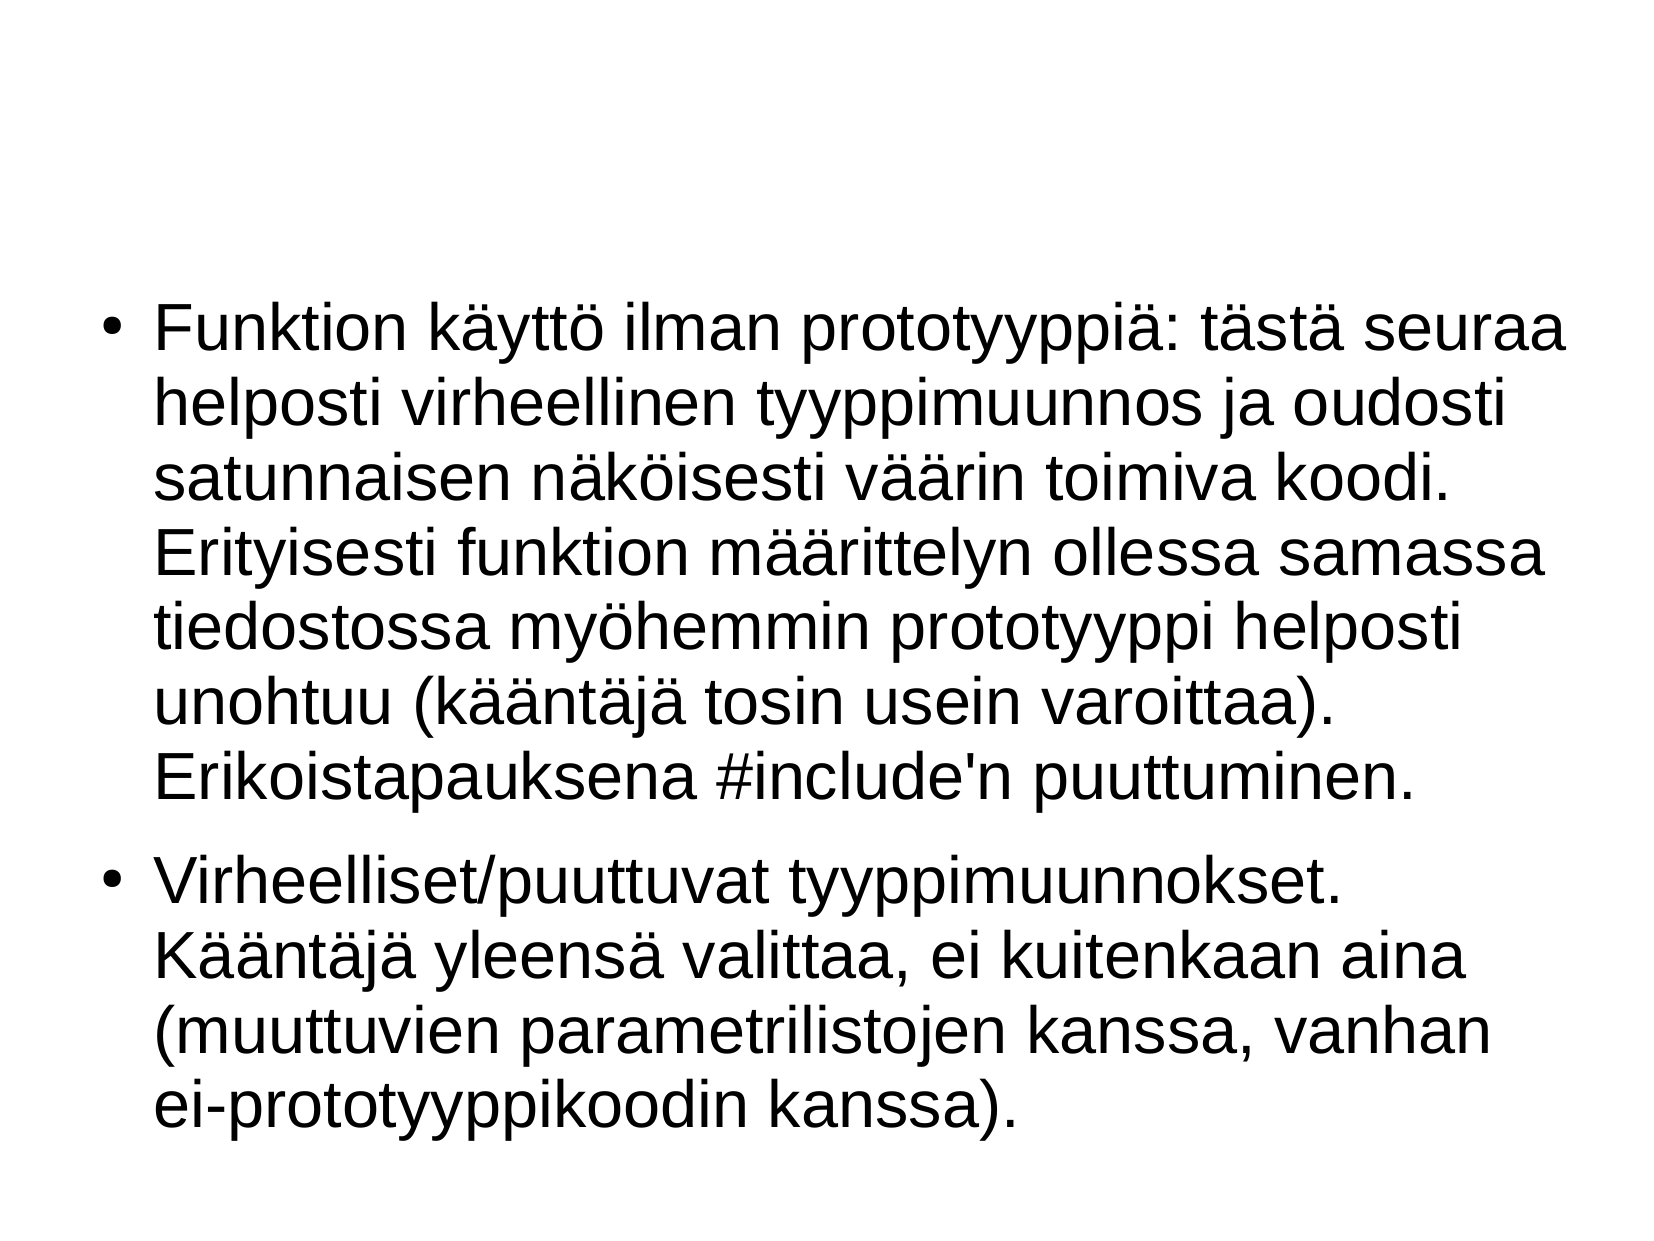

# Funktion käyttö ilman prototyyppiä: tästä seuraa helposti virheellinen tyyppimuunnos ja oudosti satunnaisen näköisesti väärin toimiva koodi. Erityisesti funktion määrittelyn ollessa samassa tiedostossa myöhemmin prototyyppi helposti unohtuu (kääntäjä tosin usein varoittaa). Erikoistapauksena #include'n puuttuminen.
Virheelliset/puuttuvat tyyppimuunnokset. Kääntäjä yleensä valittaa, ei kuitenkaan aina (muuttuvien parametrilistojen kanssa, vanhan ei-prototyyppikoodin kanssa).